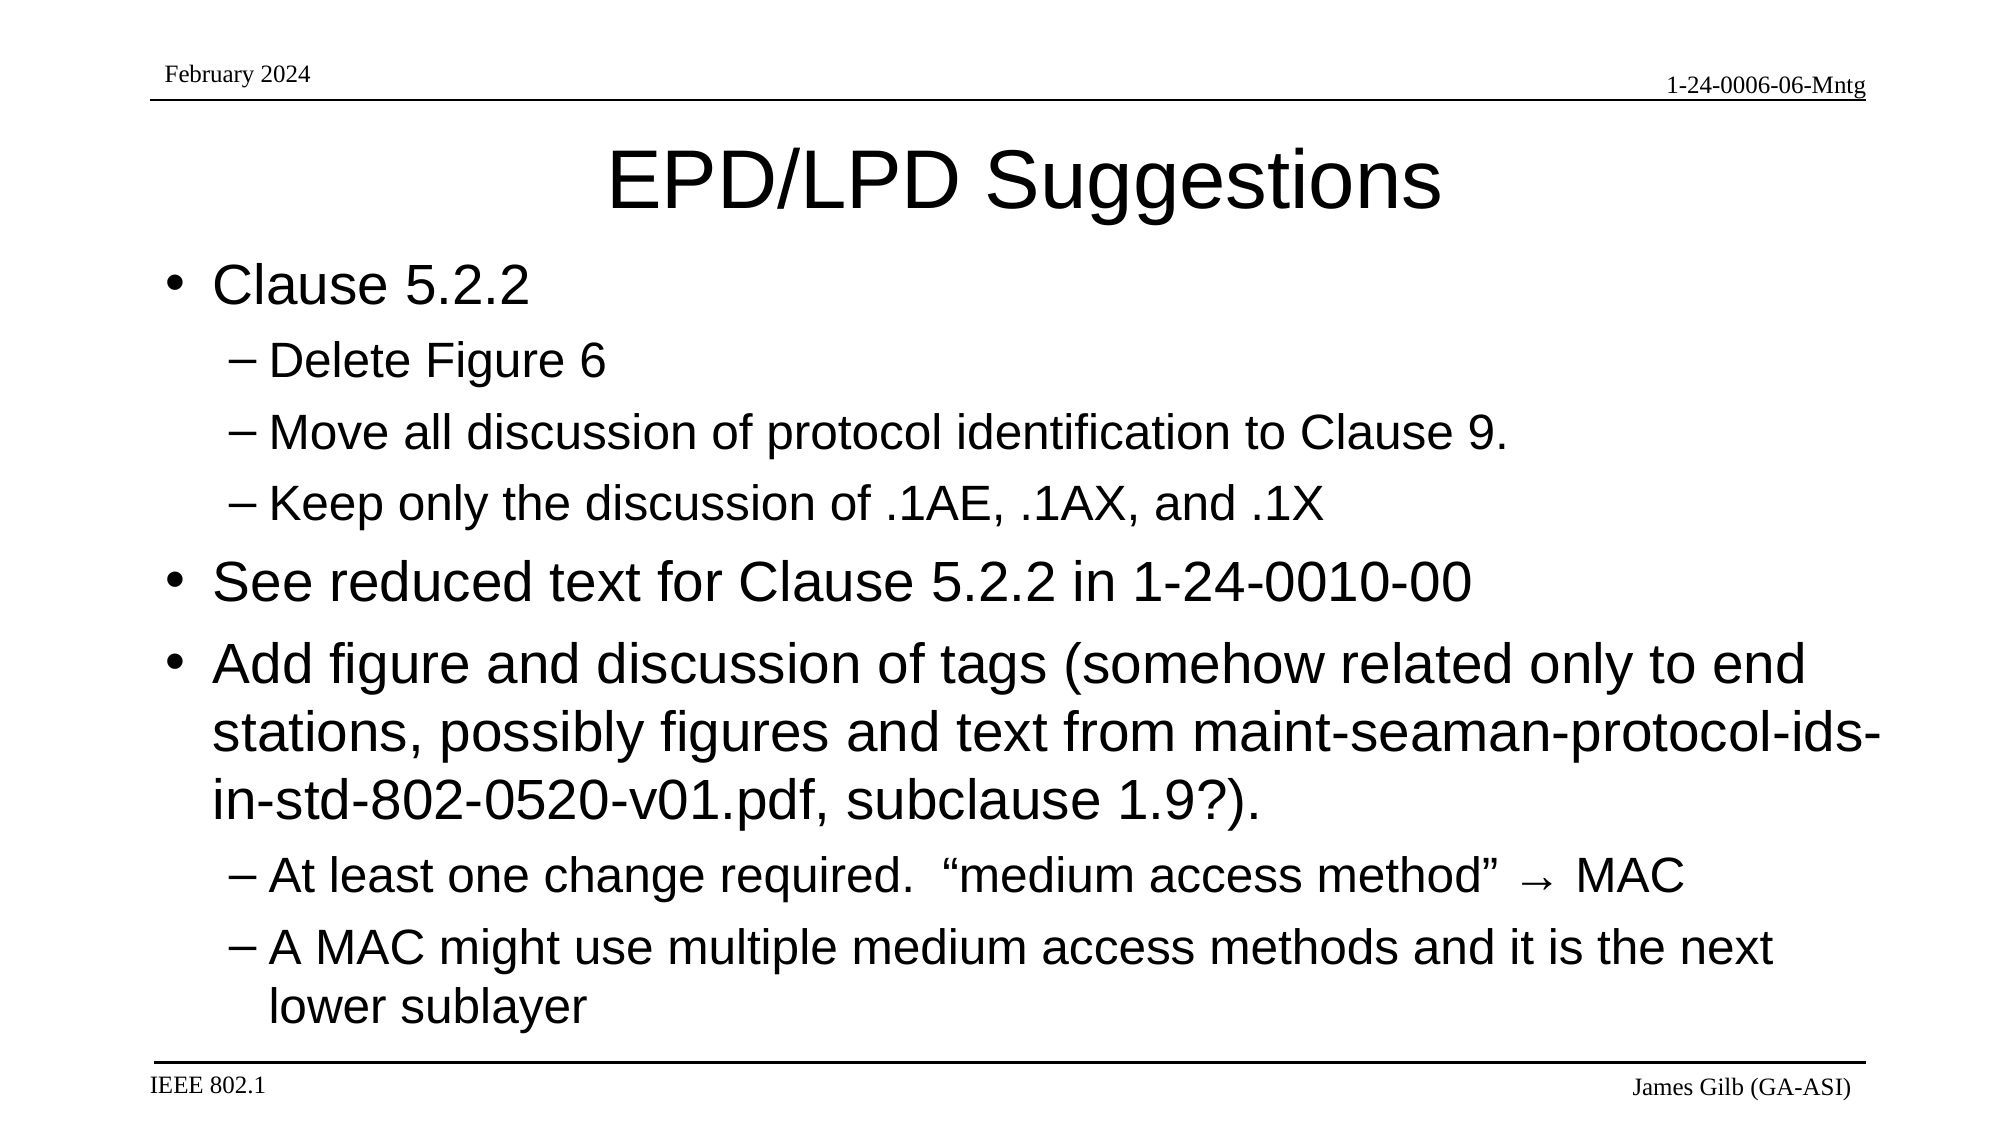

# EPD/LPD Suggestions
Clause 5.2.2
Delete Figure 6
Move all discussion of protocol identification to Clause 9.
Keep only the discussion of .1AE, .1AX, and .1X
See reduced text for Clause 5.2.2 in 1-24-0010-00
Add figure and discussion of tags (somehow related only to end stations, possibly figures and text from maint-seaman-protocol-ids-in-std-802-0520-v01.pdf, subclause 1.9?).
At least one change required. “medium access method” → MAC
A MAC might use multiple medium access methods and it is the next lower sublayer